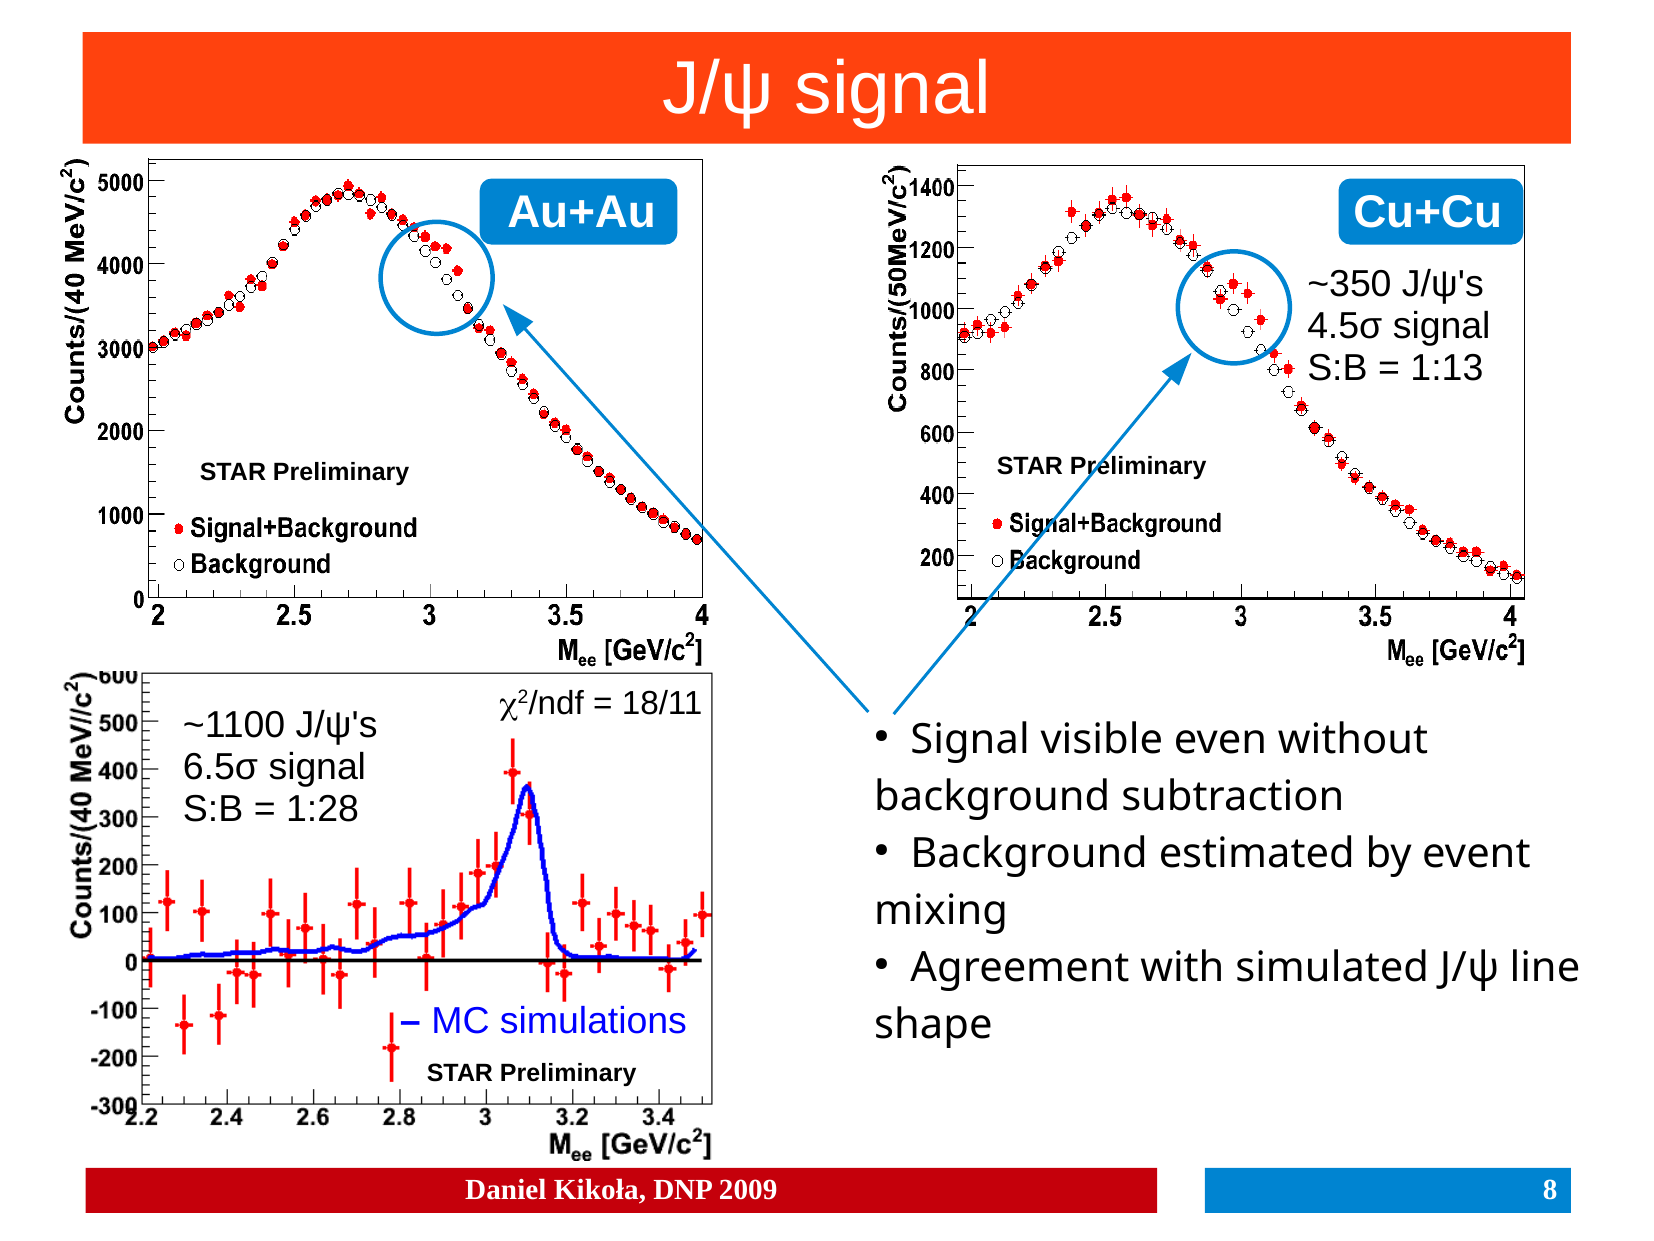

# J/ψ signal
 Au+Au
Cu+Cu
~350 J/ψ's
4.5σ signal
S:B = 1:13
STAR Preliminary
STAR Preliminary
2/ndf = 18/11
~1100 J/ψ's
6.5σ signal
S:B = 1:28
 Signal visible even without background subtraction
 Background estimated by event mixing
 Agreement with simulated J/ψ line shape
– MC simulations
STAR Preliminary
Daniel Kikoła, DNP 2009
8